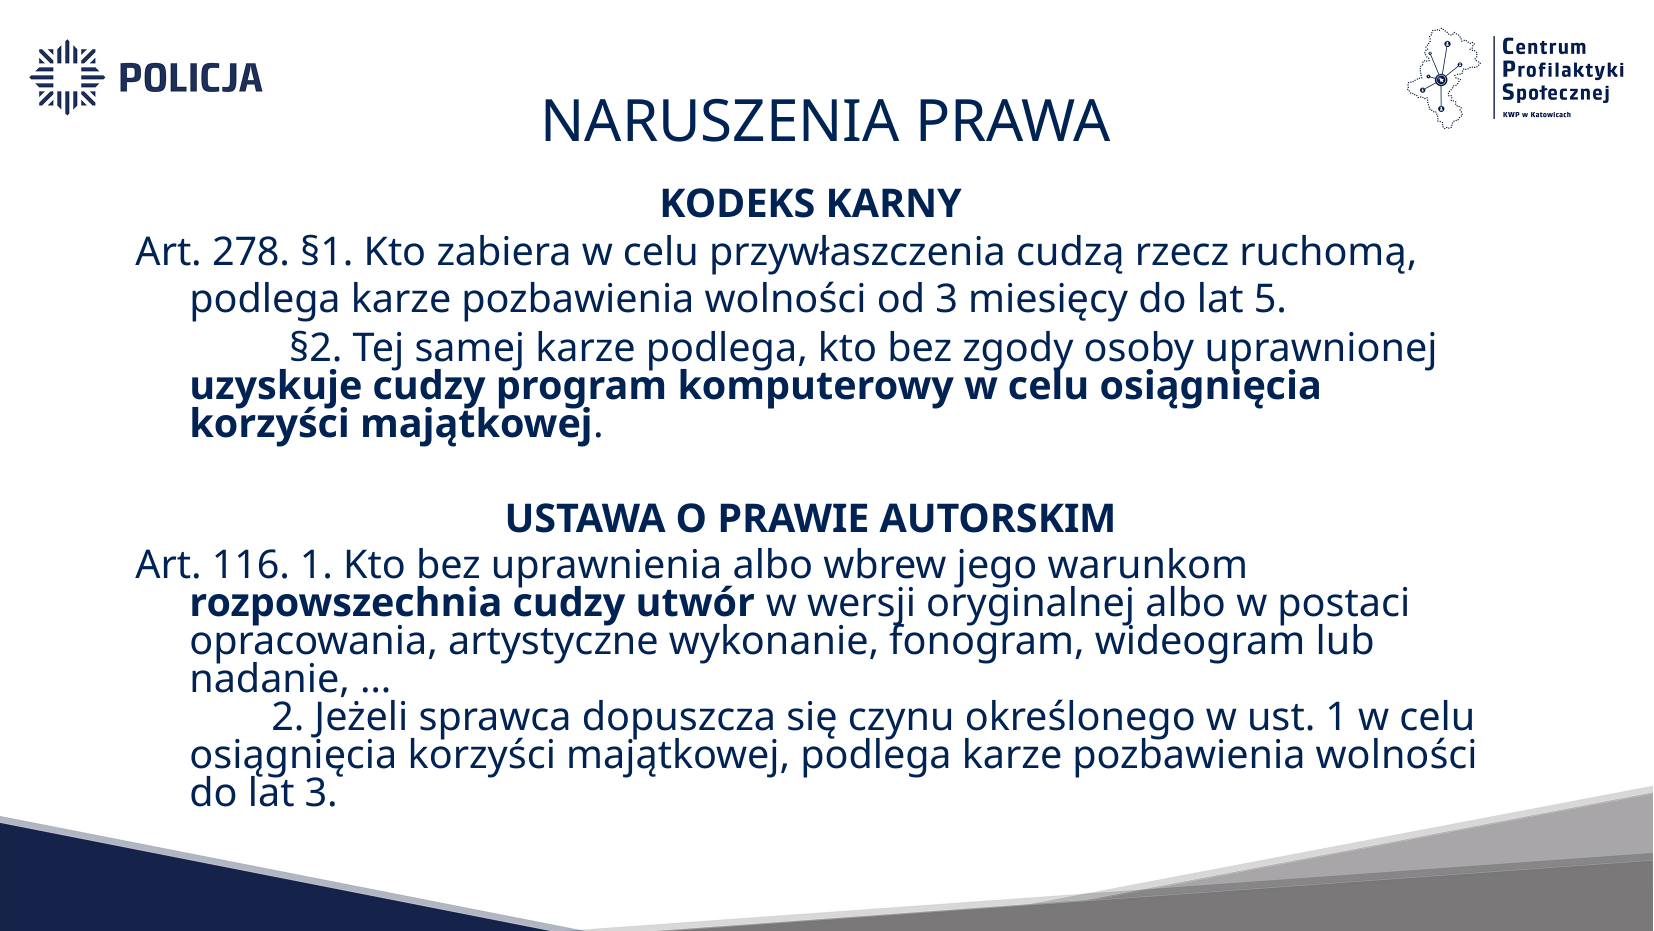

NARUSZENIA PRAWA
KODEKS KARNY
Art. 278. §1. Kto zabiera w celu przywłaszczenia cudzą rzecz ruchomą, podlega karze pozbawienia wolności od 3 miesięcy do lat 5.
 §2. Tej samej karze podlega, kto bez zgody osoby uprawnionej uzyskuje cudzy program komputerowy w celu osiągnięcia korzyści majątkowej.
USTAWA O PRAWIE AUTORSKIM
Art. 116. 1. Kto bez uprawnienia albo wbrew jego warunkom rozpowszechnia cudzy utwór w wersji oryginalnej albo w postaci opracowania, artystyczne wykonanie, fonogram, wideogram lub nadanie, …
 2. Jeżeli sprawca dopuszcza się czynu określonego w ust. 1 w celu osiągnięcia korzyści majątkowej, podlega karze pozbawienia wolności do lat 3.